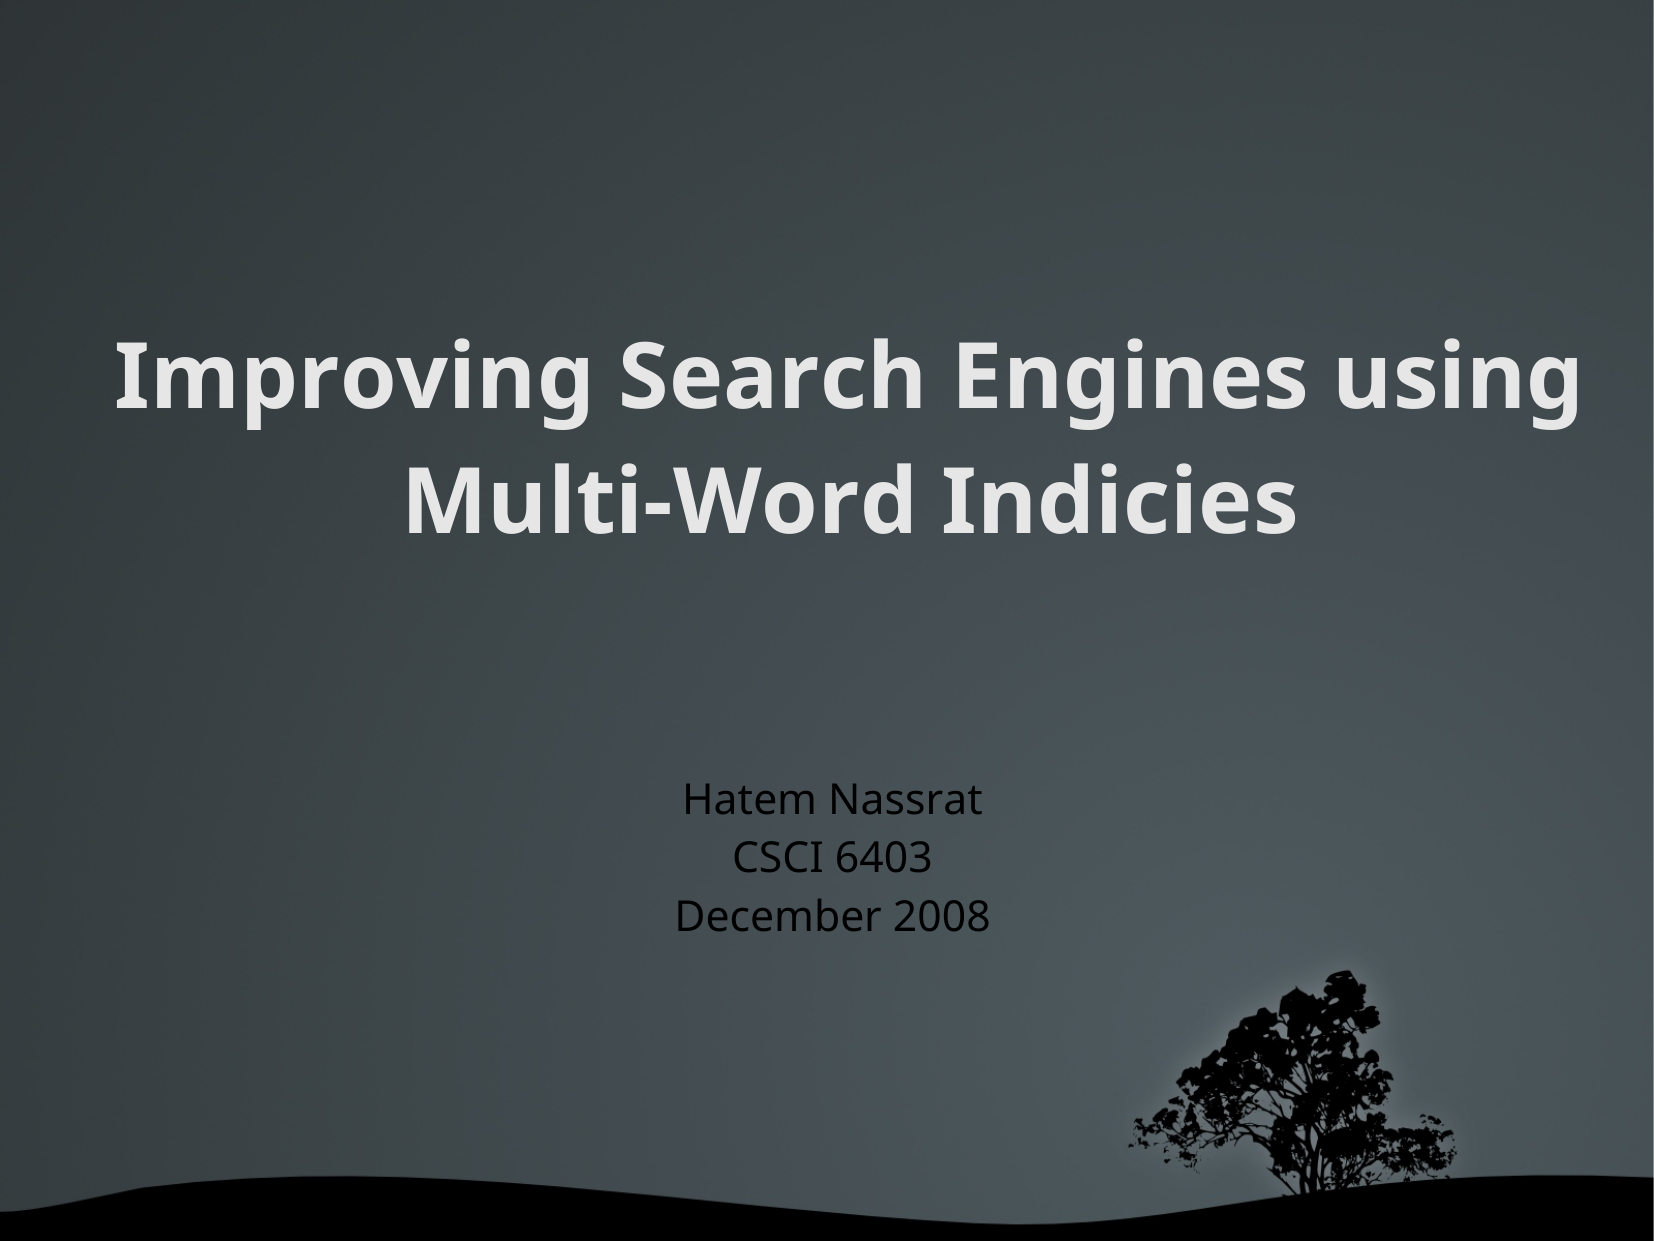

# Improving Search Engines using Multi-Word Indicies
Hatem Nassrat
CSCI 6403
December 2008